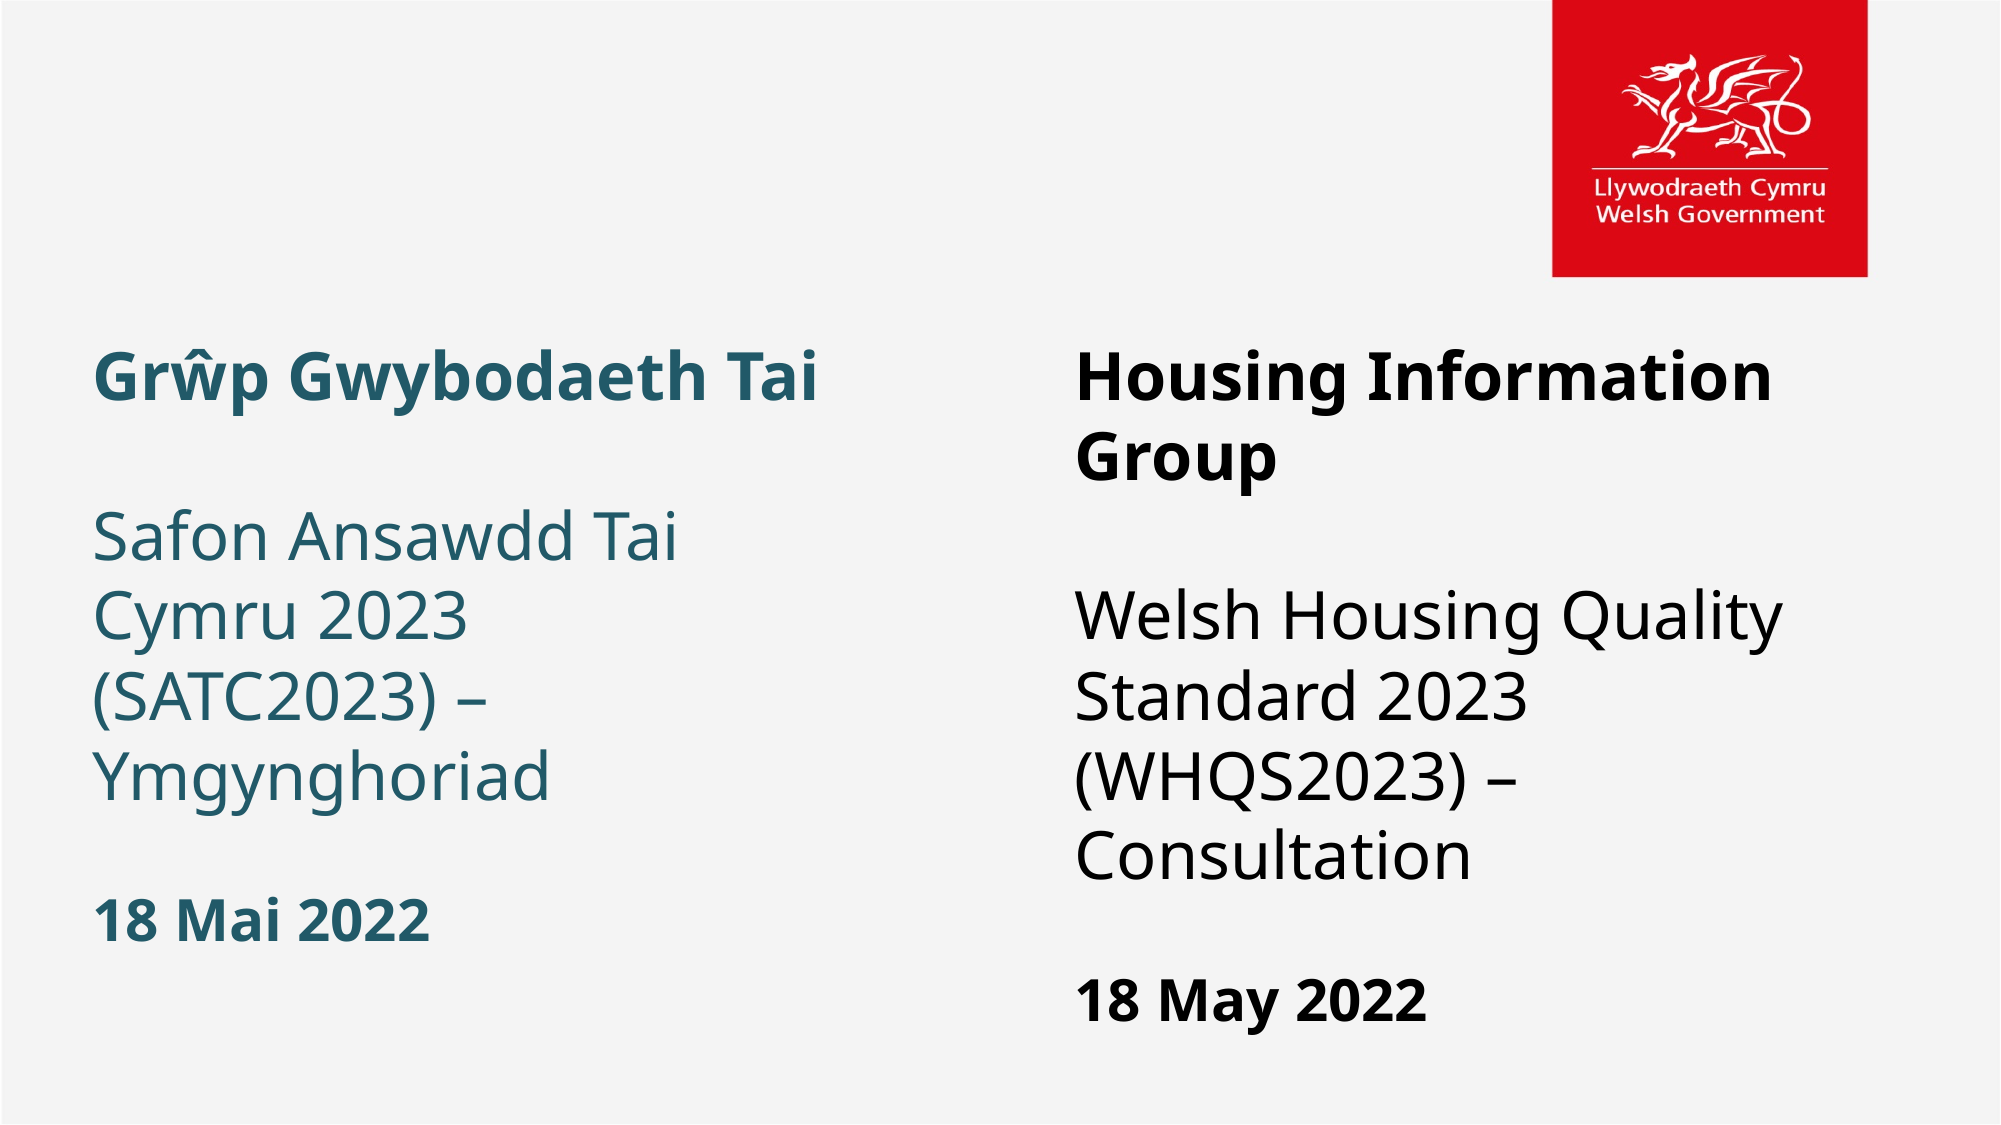

Grŵp Gwybodaeth Tai
Safon Ansawdd Tai
Cymru 2023
(SATC2023) –
Ymgynghoriad
18 Mai 2022
Housing Information Group
Welsh Housing Quality
Standard 2023
(WHQS2023) –
Consultation
18 May 2022